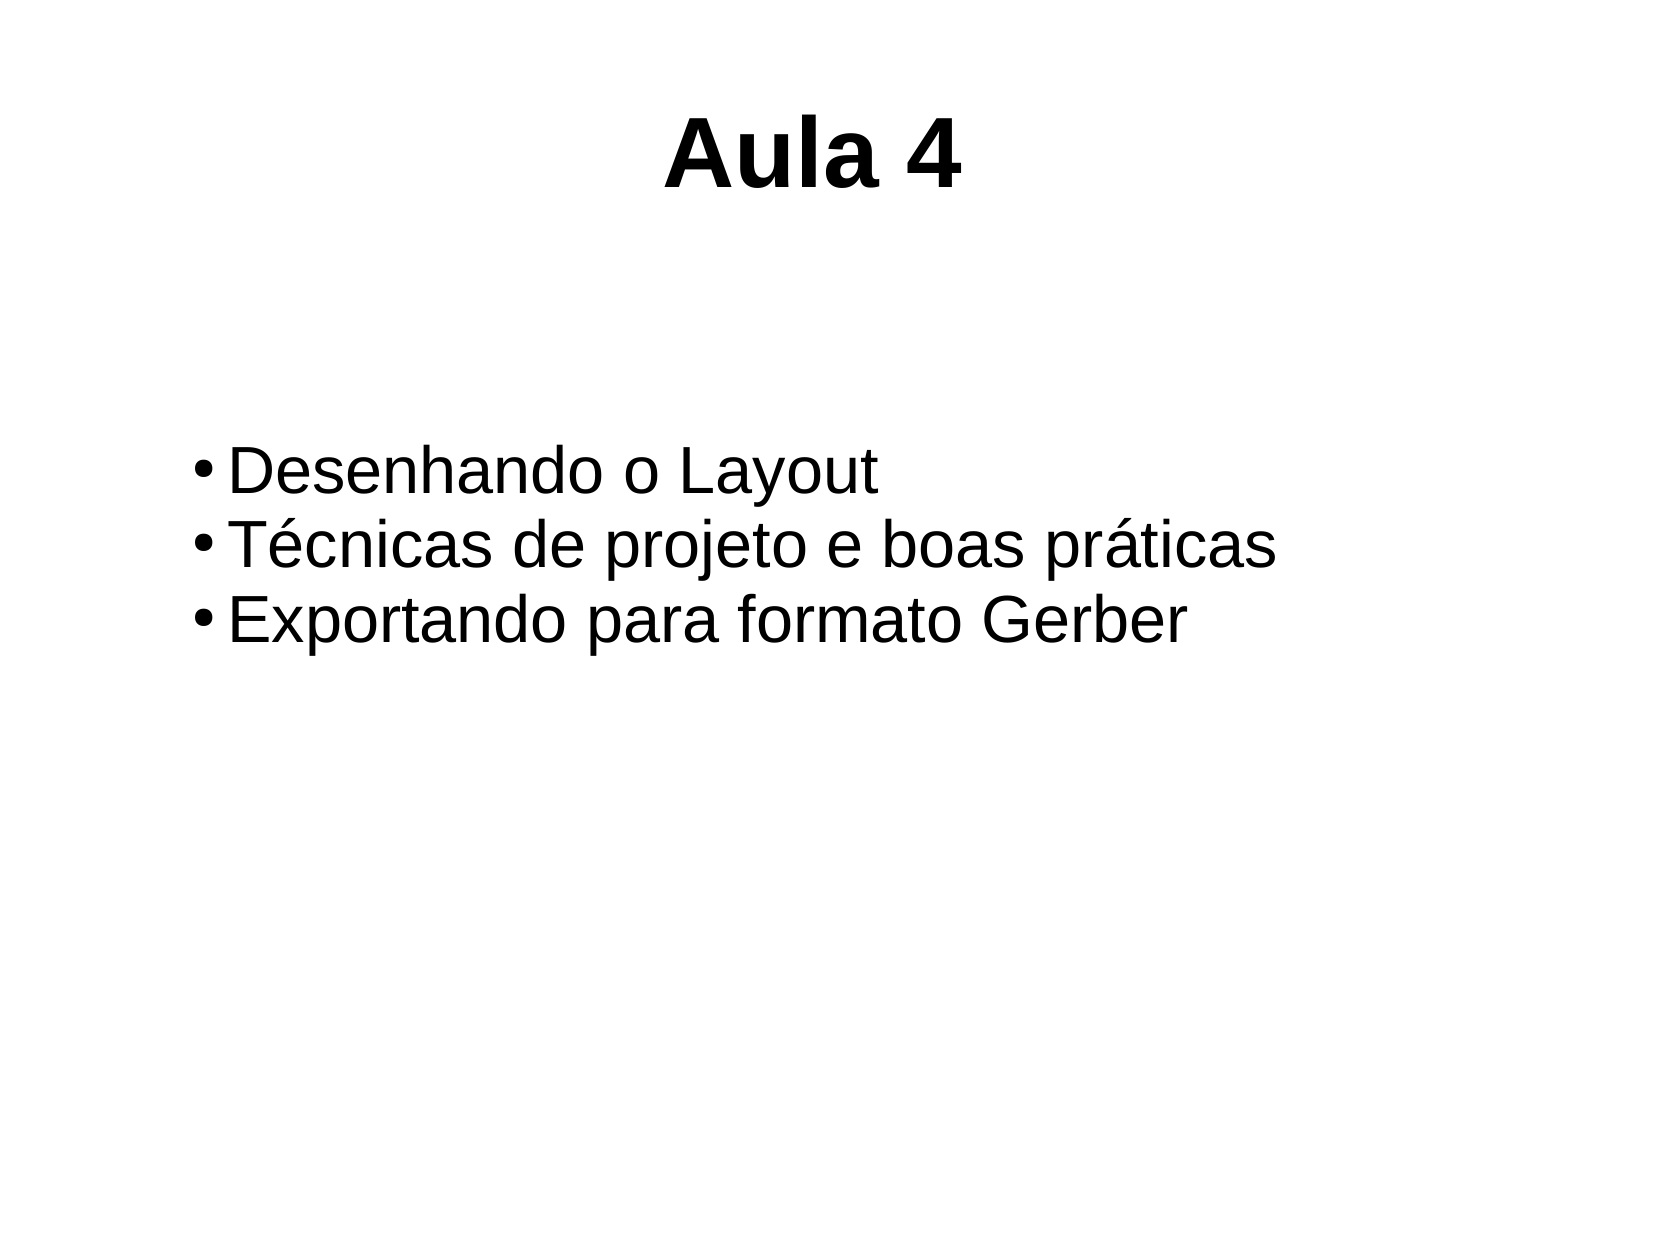

# Aula 4
Desenhando o Layout
Técnicas de projeto e boas práticas
Exportando para formato Gerber